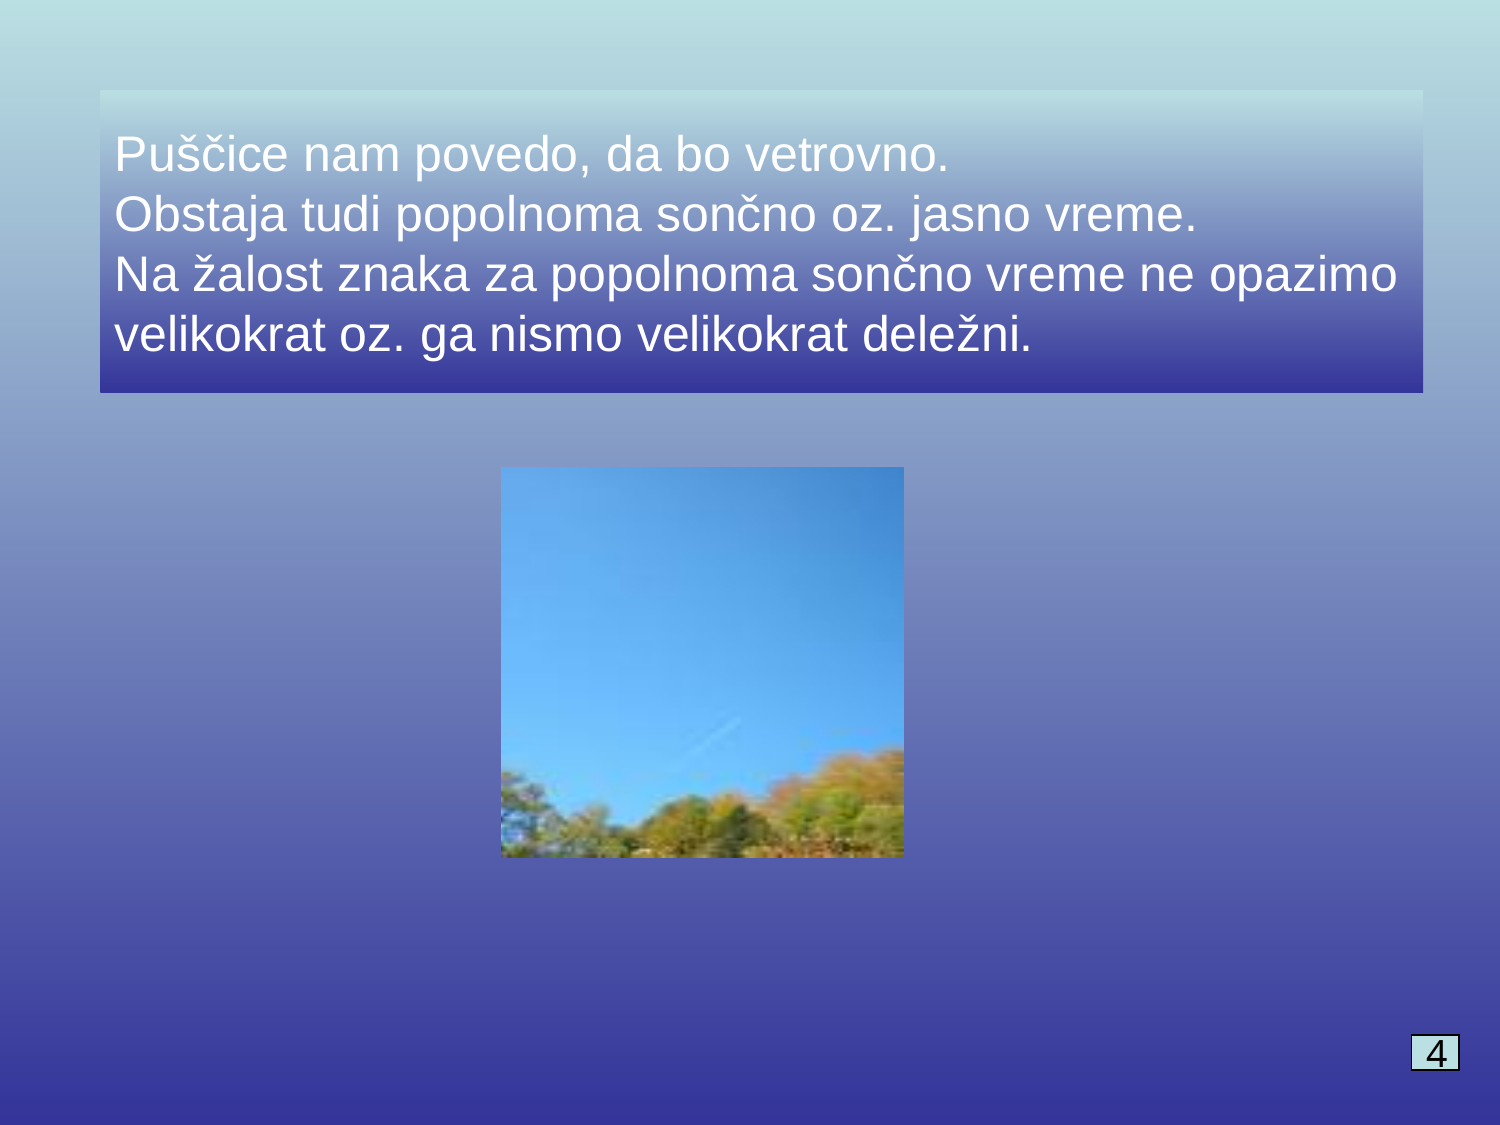

Puščice nam povedo, da bo vetrovno.
Obstaja tudi popolnoma sončno oz. jasno vreme.
Na žalost znaka za popolnoma sončno vreme ne opazimo
velikokrat oz. ga nismo velikokrat deležni.
4